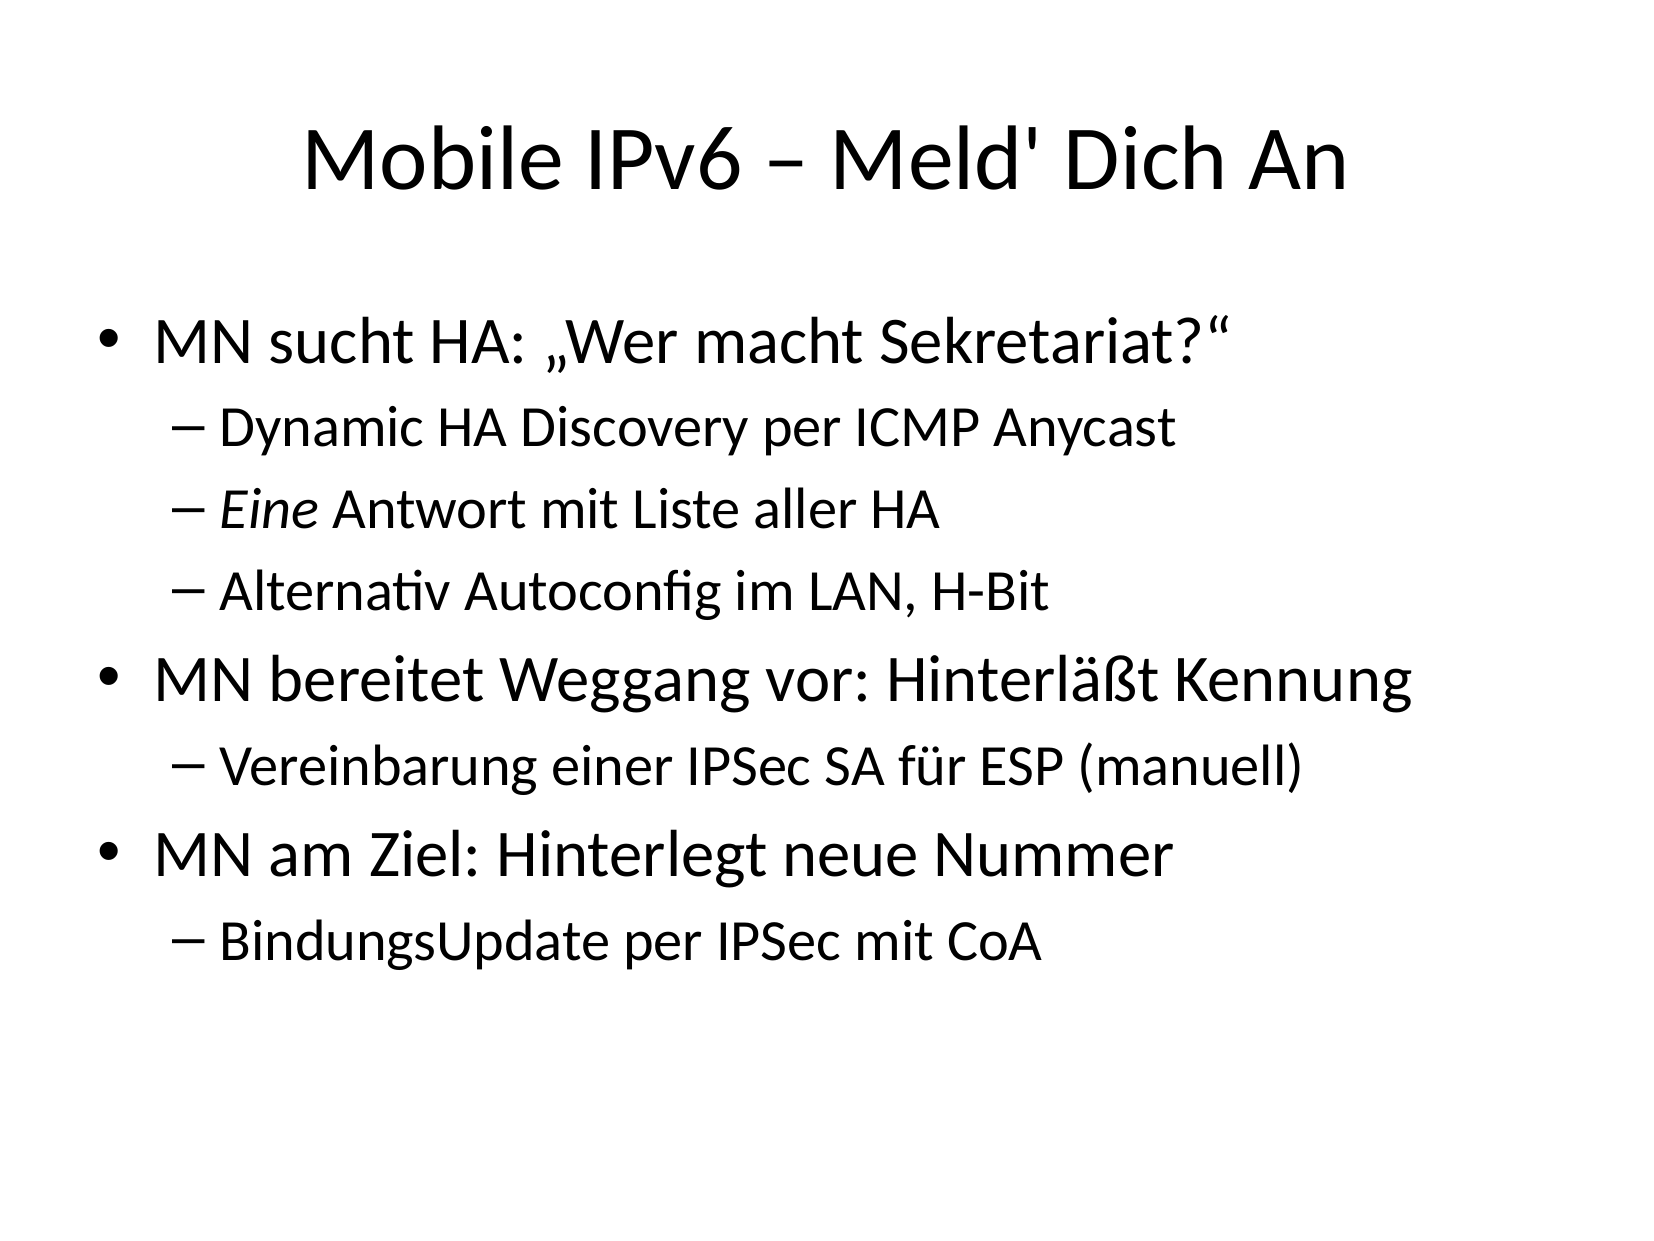

# Mobile IPv6 – Meld' Dich An
MN sucht HA: „Wer macht Sekretariat?“
Dynamic HA Discovery per ICMP Anycast
Eine Antwort mit Liste aller HA
Alternativ Autoconfig im LAN, H-Bit
MN bereitet Weggang vor: Hinterläßt Kennung
Vereinbarung einer IPSec SA für ESP (manuell)
MN am Ziel: Hinterlegt neue Nummer
BindungsUpdate per IPSec mit CoA